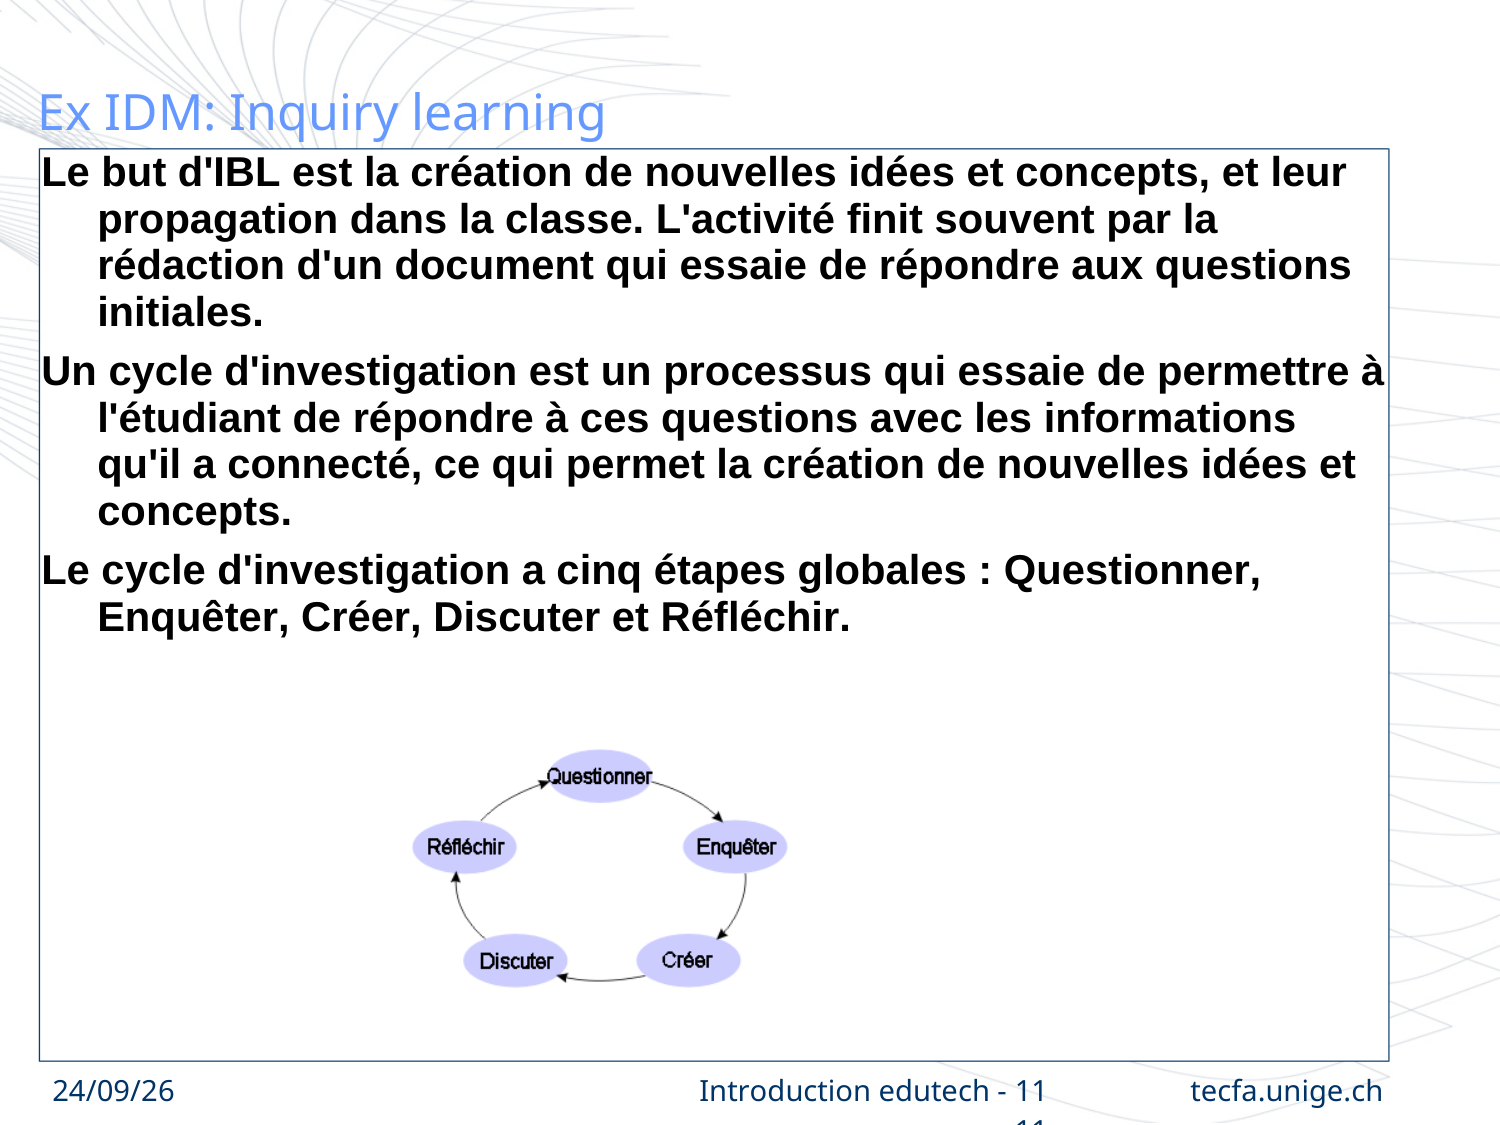

# Ex IDM: Inquiry learning
Le but d'IBL est la création de nouvelles idées et concepts, et leur propagation dans la classe. L'activité finit souvent par la rédaction d'un document qui essaie de répondre aux questions initiales.
Un cycle d'investigation est un processus qui essaie de permettre à l'étudiant de répondre à ces questions avec les informations qu'il a connecté, ce qui permet la création de nouvelles idées et concepts.
Le cycle d'investigation a cinq étapes globales : Questionner, Enquêter, Créer, Discuter et Réfléchir.
11